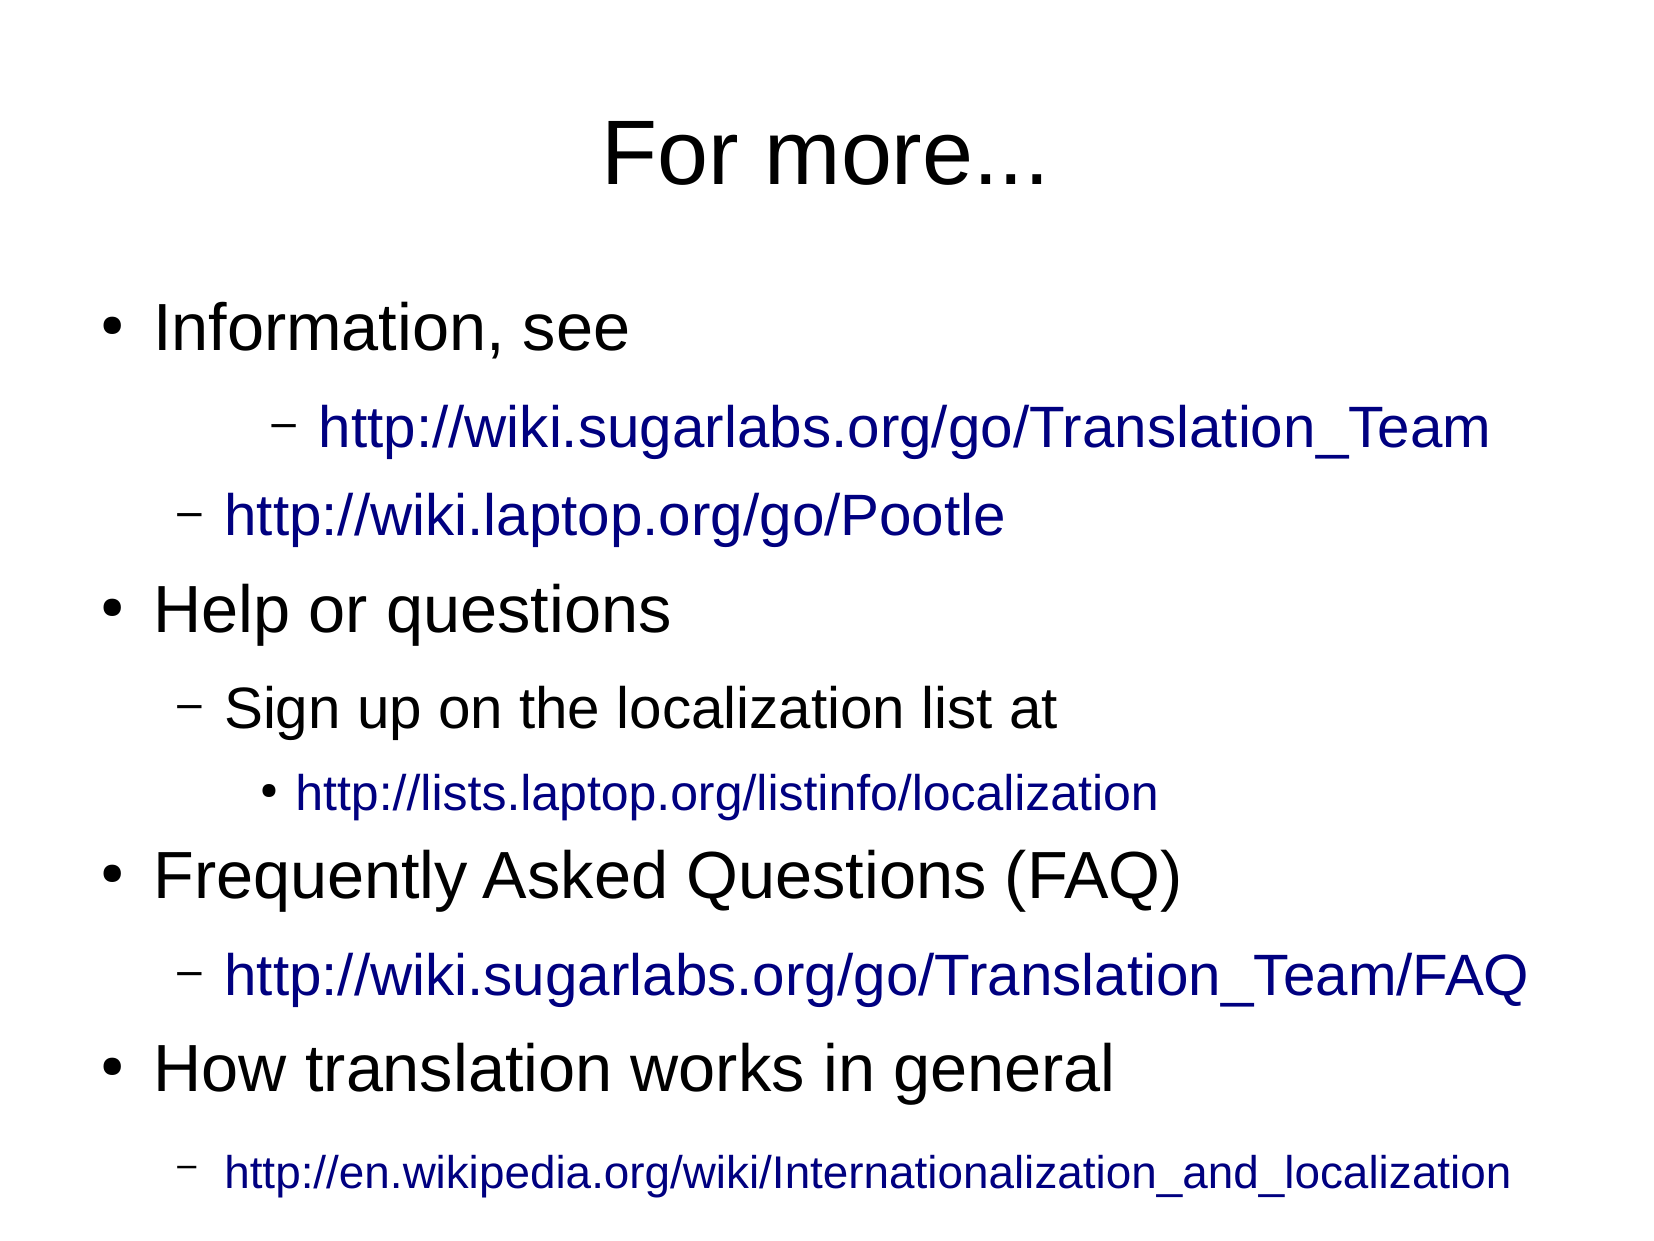

# For more...
Information, see
http://wiki.sugarlabs.org/go/Translation_Team
http://wiki.laptop.org/go/Pootle
Help or questions
Sign up on the localization list at
http://lists.laptop.org/listinfo/localization
Frequently Asked Questions (FAQ)
http://wiki.sugarlabs.org/go/Translation_Team/FAQ
How translation works in general
http://en.wikipedia.org/wiki/Internationalization_and_localization